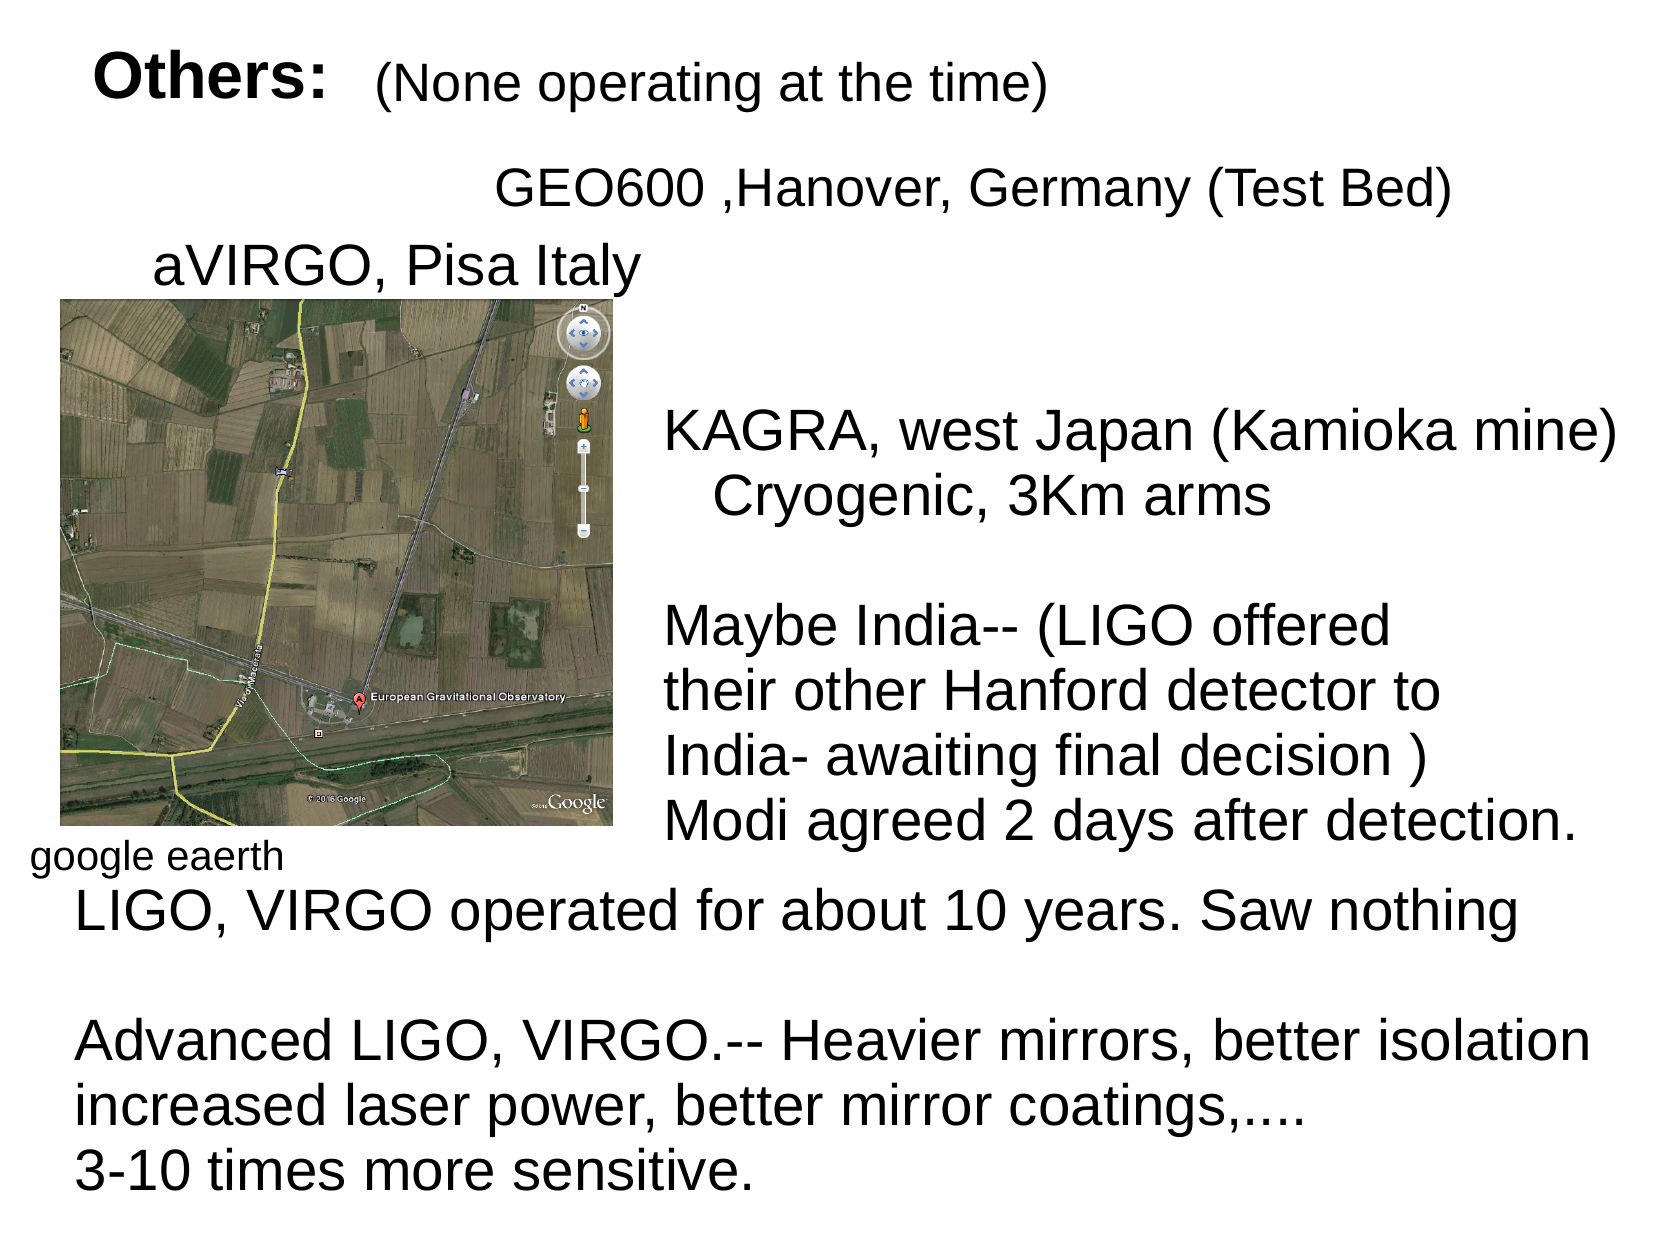

Others:
(None operating at the time)
GEO600 ,Hanover, Germany (Test Bed)
 aVIRGO, Pisa Italy
KAGRA, west Japan (Kamioka mine)
 Cryogenic, 3Km arms
Maybe India-- (LIGO offered
their other Hanford detector to
India- awaiting final decision )
Modi agreed 2 days after detection.
google eaerth
LIGO, VIRGO operated for about 10 years. Saw nothing
Advanced LIGO, VIRGO.-- Heavier mirrors, better isolation
increased laser power, better mirror coatings,....
3-10 times more sensitive.